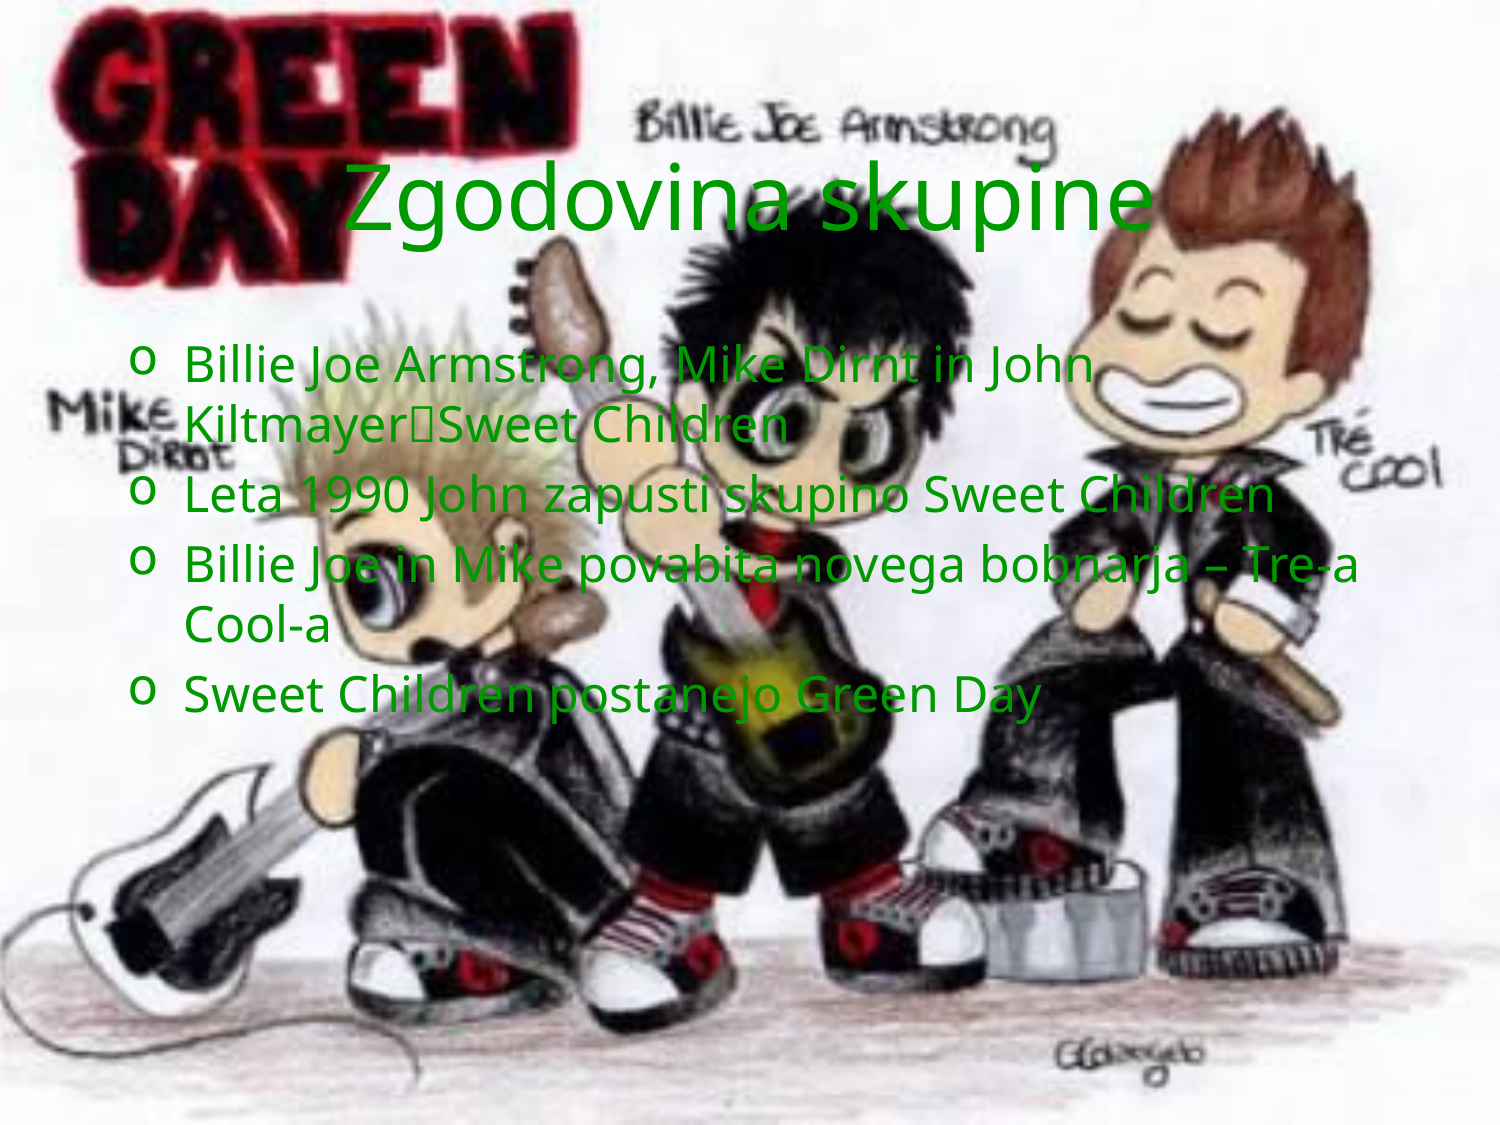

# Zgodovina skupine
Billie Joe Armstrong, Mike Dirnt in John KiltmayerSweet Children
Leta 1990 John zapusti skupino Sweet Children
Billie Joe in Mike povabita novega bobnarja – Tre-a Cool-a
Sweet Children postanejo Green Day